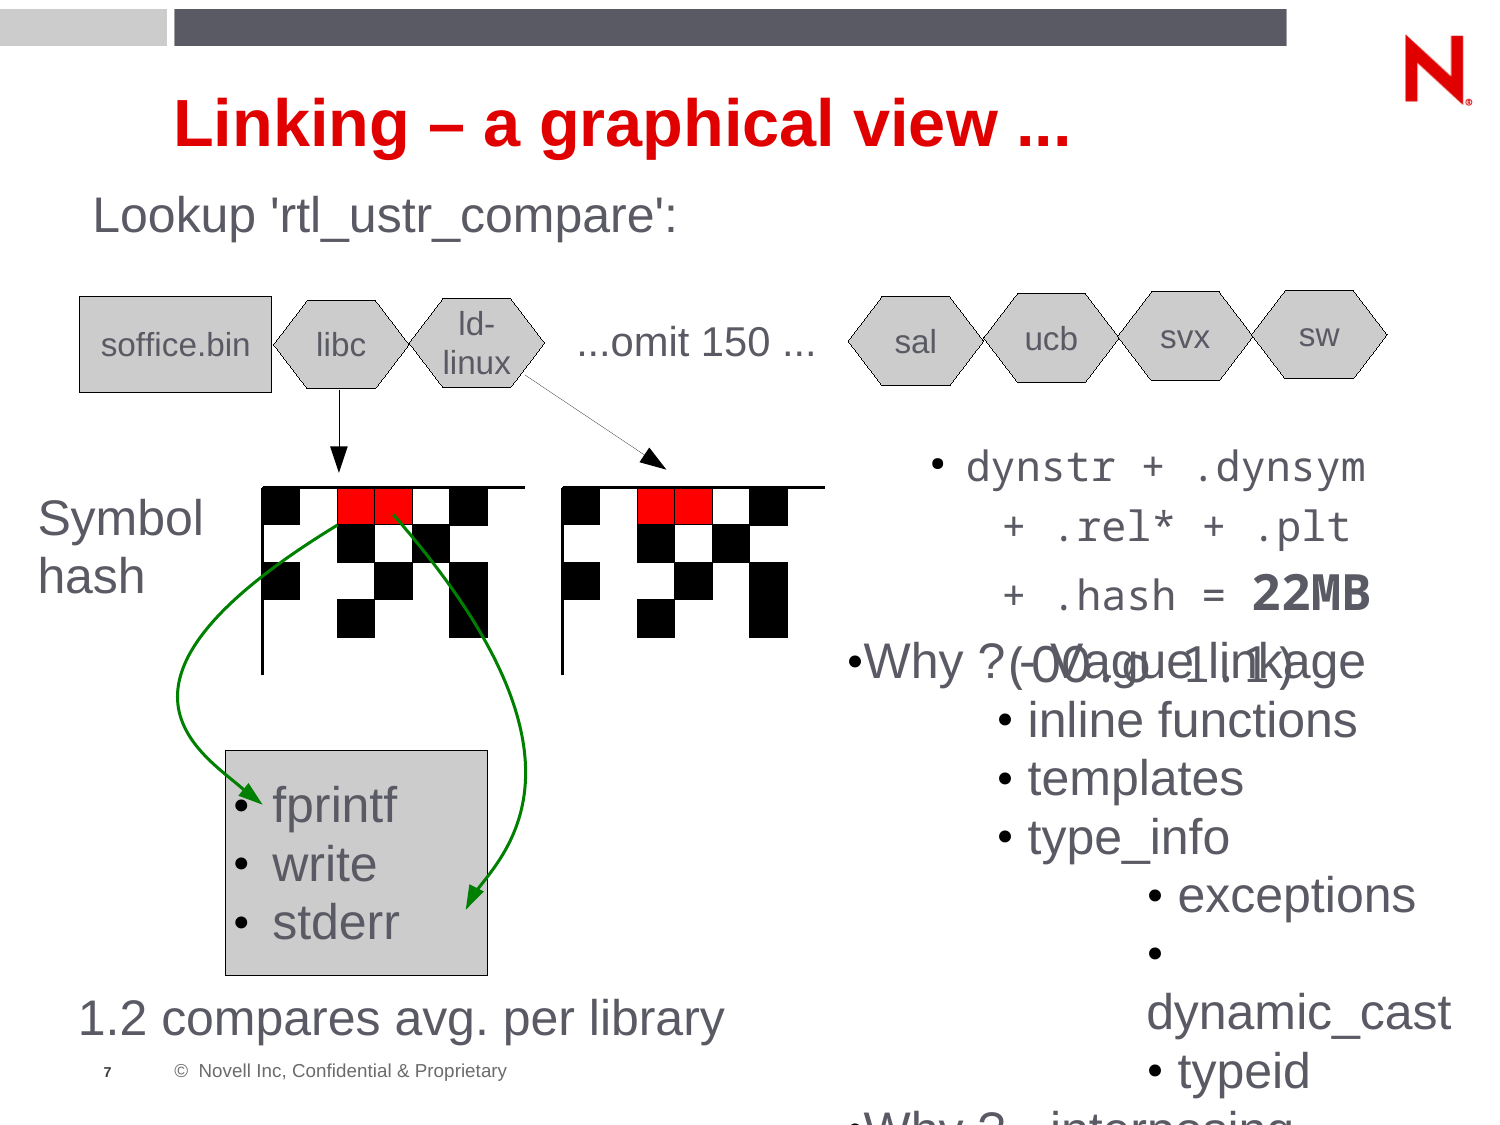

# Linking – a graphical view ...
Lookup 'rtl_ustr_compare':
sw
svx
ucb
sal
soffice.bin
ld-linux
libc
...omit 150 ...
dynstr + .dynsym + .rel* + .plt + .hash = 22MB (OO.o 1.1)
Symbol hash
Why ? - Vague linkage
 inline functions
 templates
 type_info
 exceptions
 dynamic_cast
 typeid
Why ? - interposing
fprintf
write
stderr
1.2 compares avg. per library